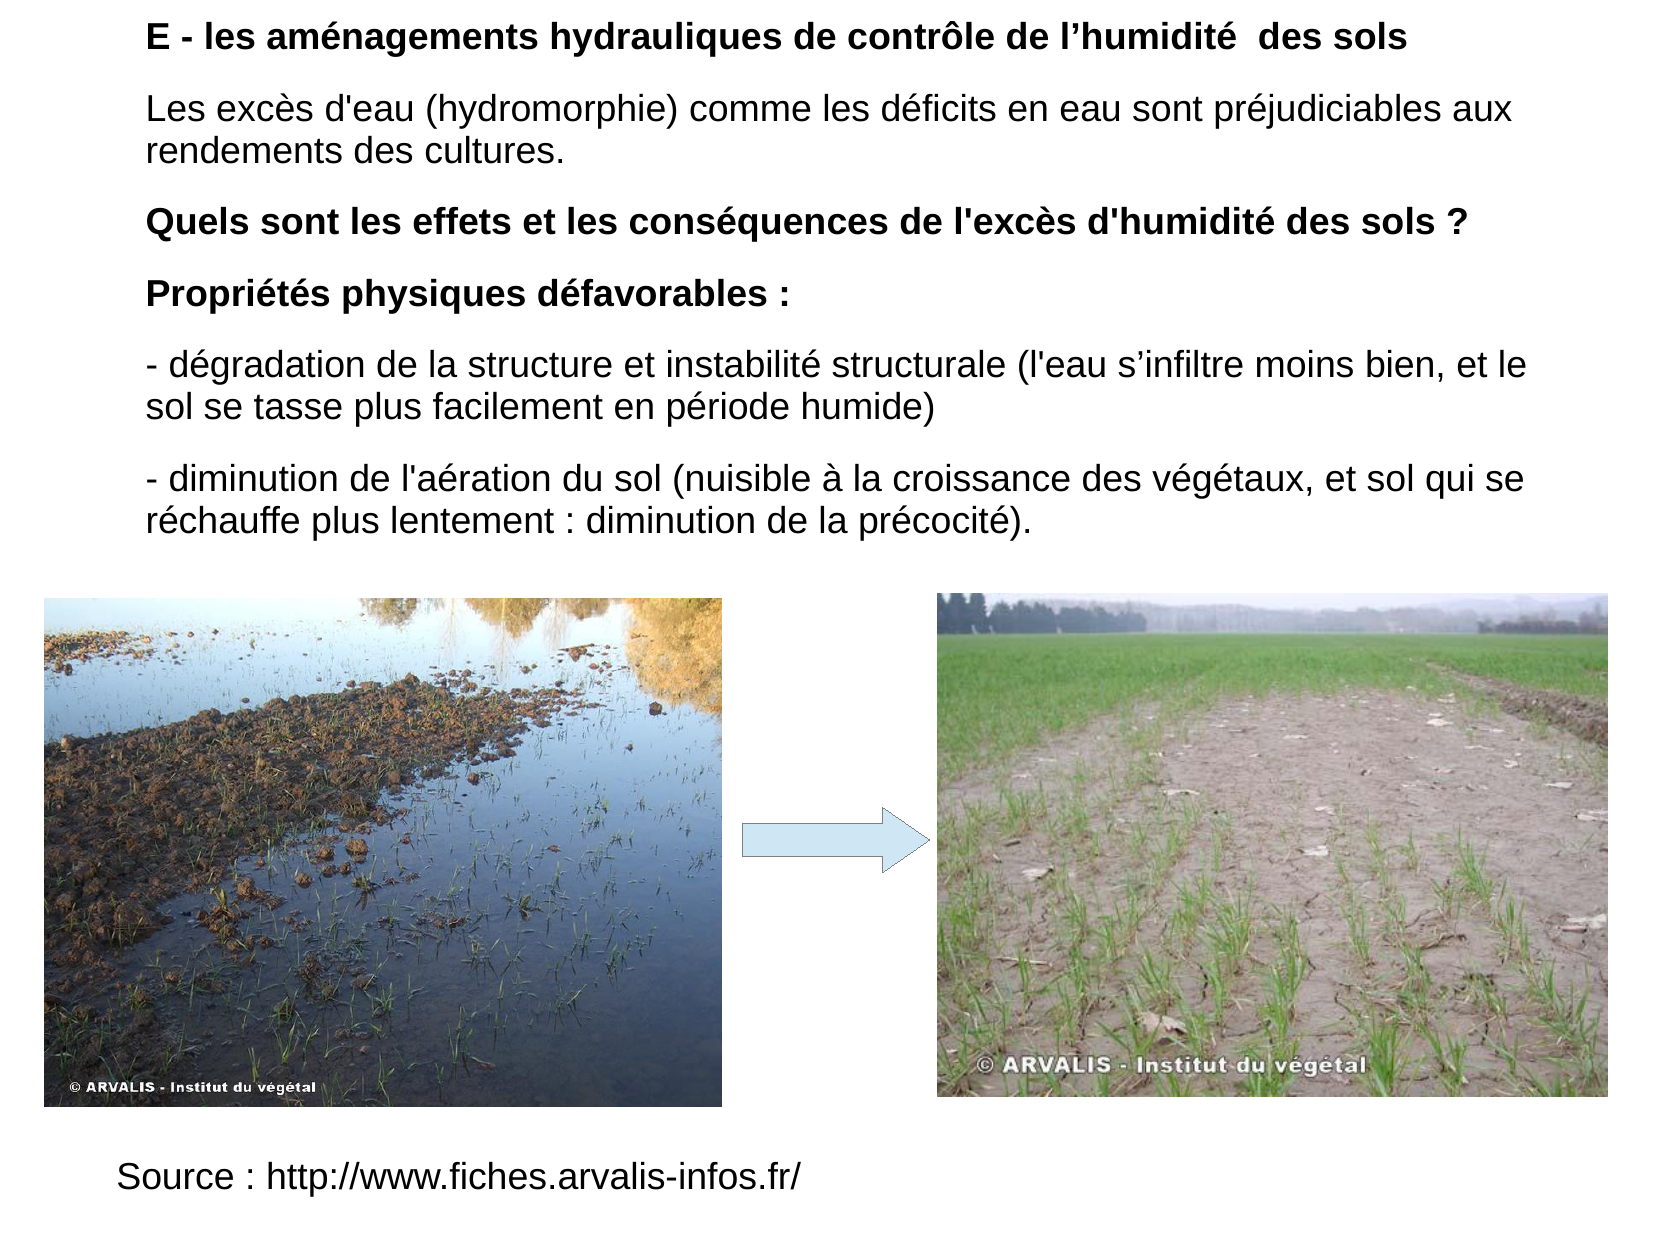

# E - les aménagements hydrauliques de contrôle de l’humidité  des sols
Les excès d'eau (hydromorphie) comme les déficits en eau sont préjudiciables aux rendements des cultures.
Quels sont les effets et les conséquences de l'excès d'humidité des sols ?
Propriétés physiques défavorables :
- dégradation de la structure et instabilité structurale (l'eau s’infiltre moins bien, et le sol se tasse plus facilement en période humide)
- diminution de l'aération du sol (nuisible à la croissance des végétaux, et sol qui se réchauffe plus lentement : diminution de la précocité).
Source : http://www.fiches.arvalis-infos.fr/